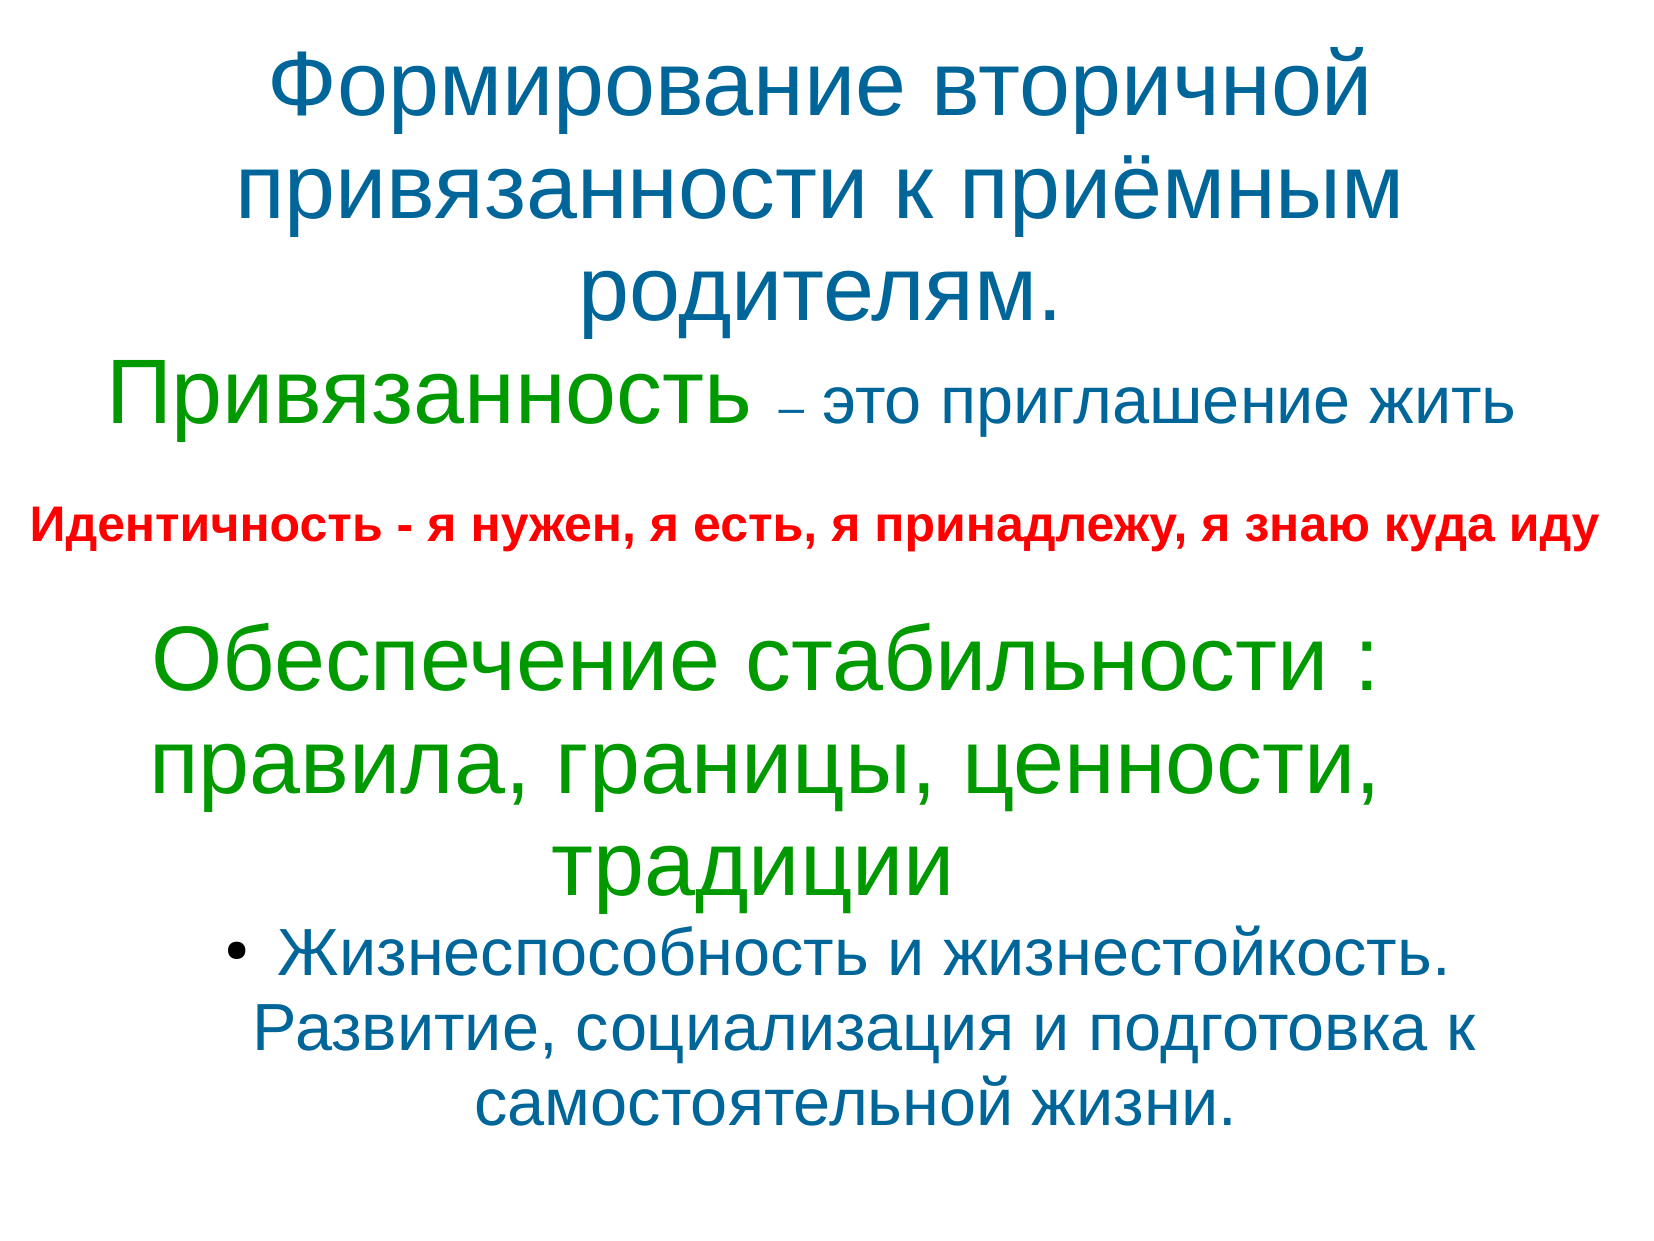

# Формирование вторичной привязанности к приёмным родителям. Привязанность – это приглашение жить
Идентичность - я нужен, я есть, я принадлежу, я знаю куда иду
Обеспечение стабильности : правила, границы, ценности, традиции
Жизнеспособность и жизнестойкость. Развитие, социализация и подготовка к самостоятельной жизни.